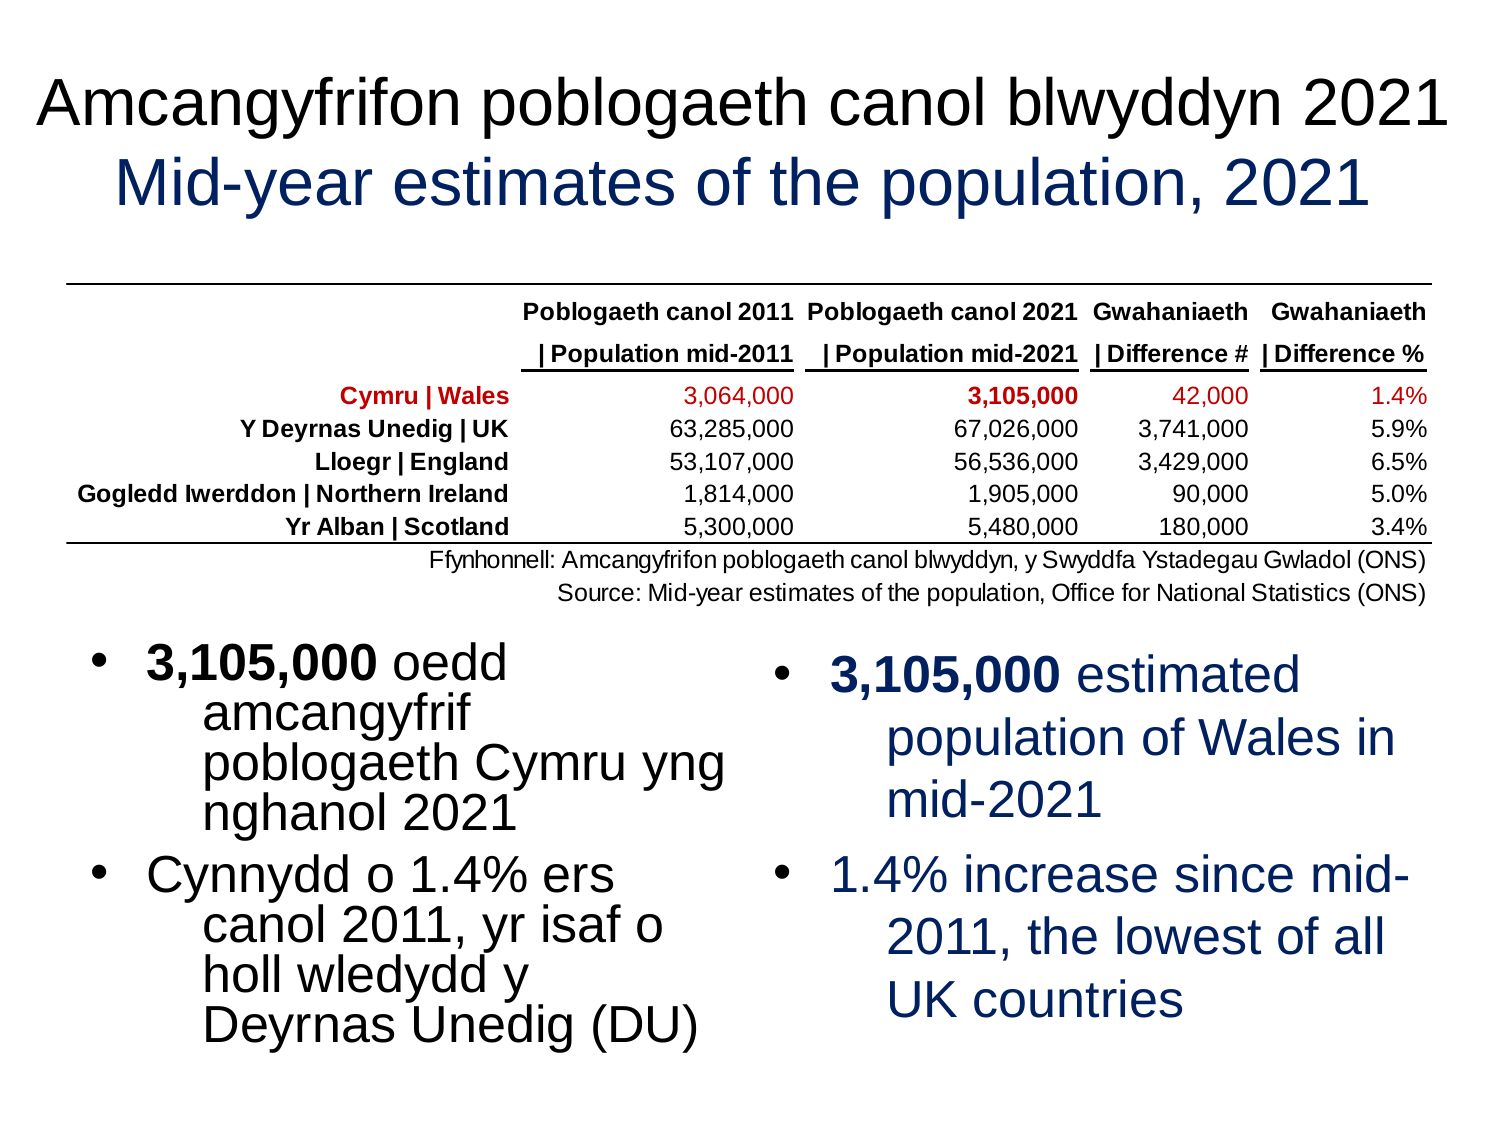

Amcangyfrifon poblogaeth canol blwyddyn 2021
Mid-year estimates of the population, 2021
# 3,105,000 oedd amcangyfrif poblogaeth Cymru yng nghanol 2021
Cynnydd o 1.4% ers canol 2011, yr isaf o holl wledydd y Deyrnas Unedig (DU)
3,105,000 estimated population of Wales in mid-2021
1.4% increase since mid-2011, the lowest of all UK countries